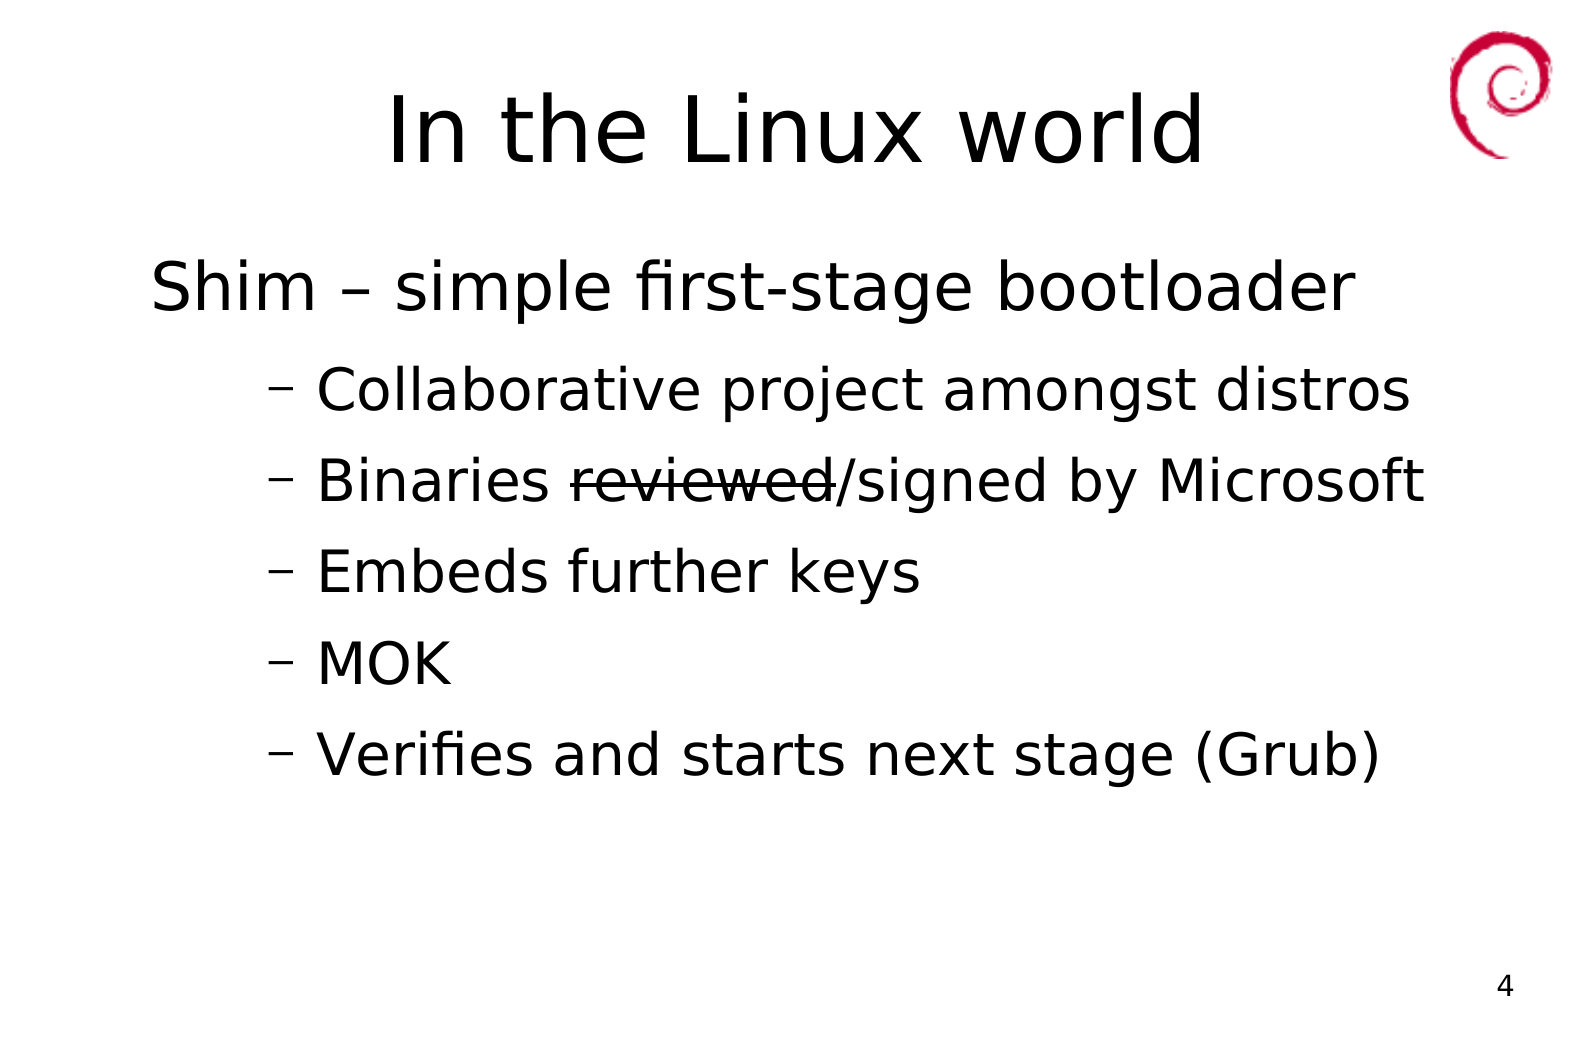

# In the Linux world
Shim – simple first-stage bootloader
Collaborative project amongst distros
Binaries reviewed/signed by Microsoft
Embeds further keys
MOK
Verifies and starts next stage (Grub)
4